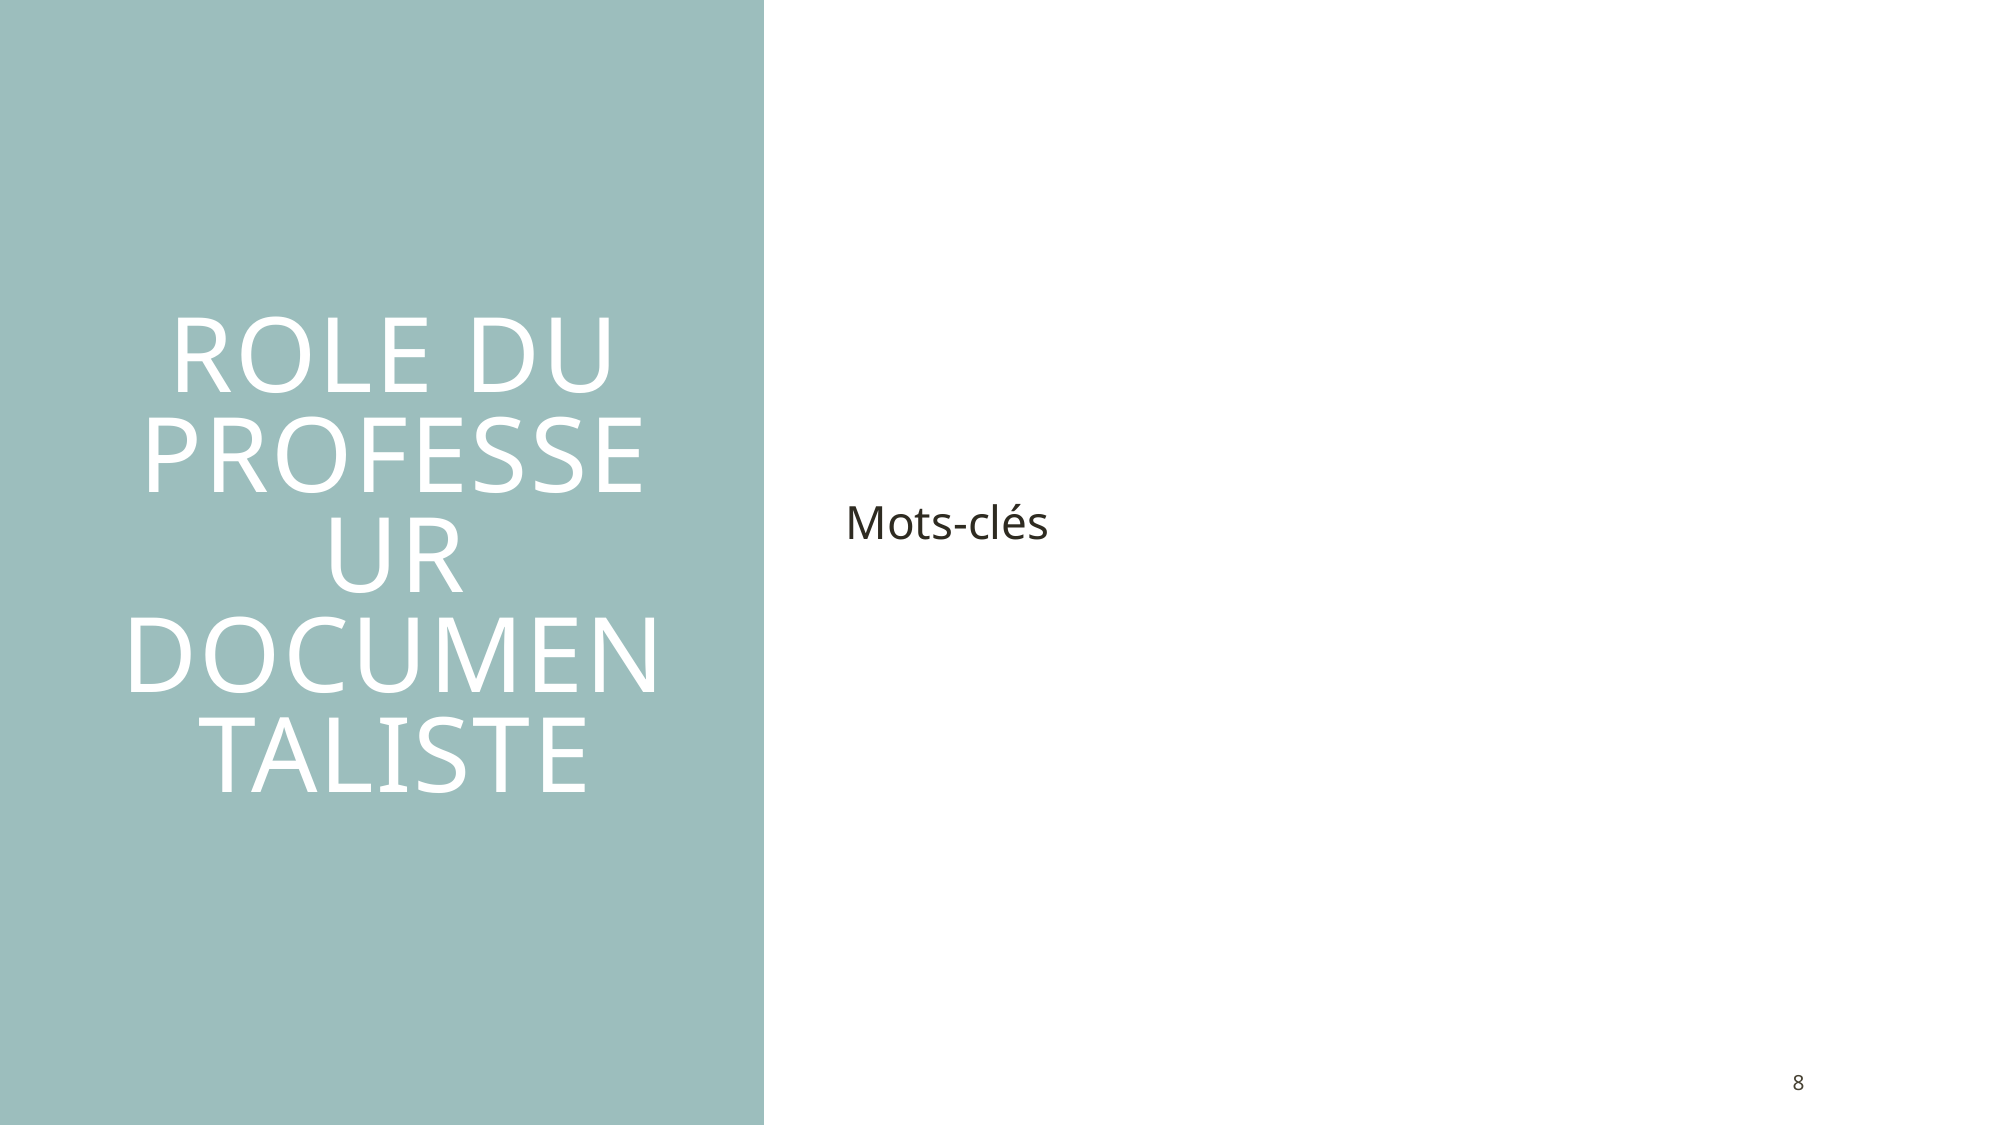

# ROLE DU PROFESSEUR DOCUMENTALISTE
Mots-clés
8